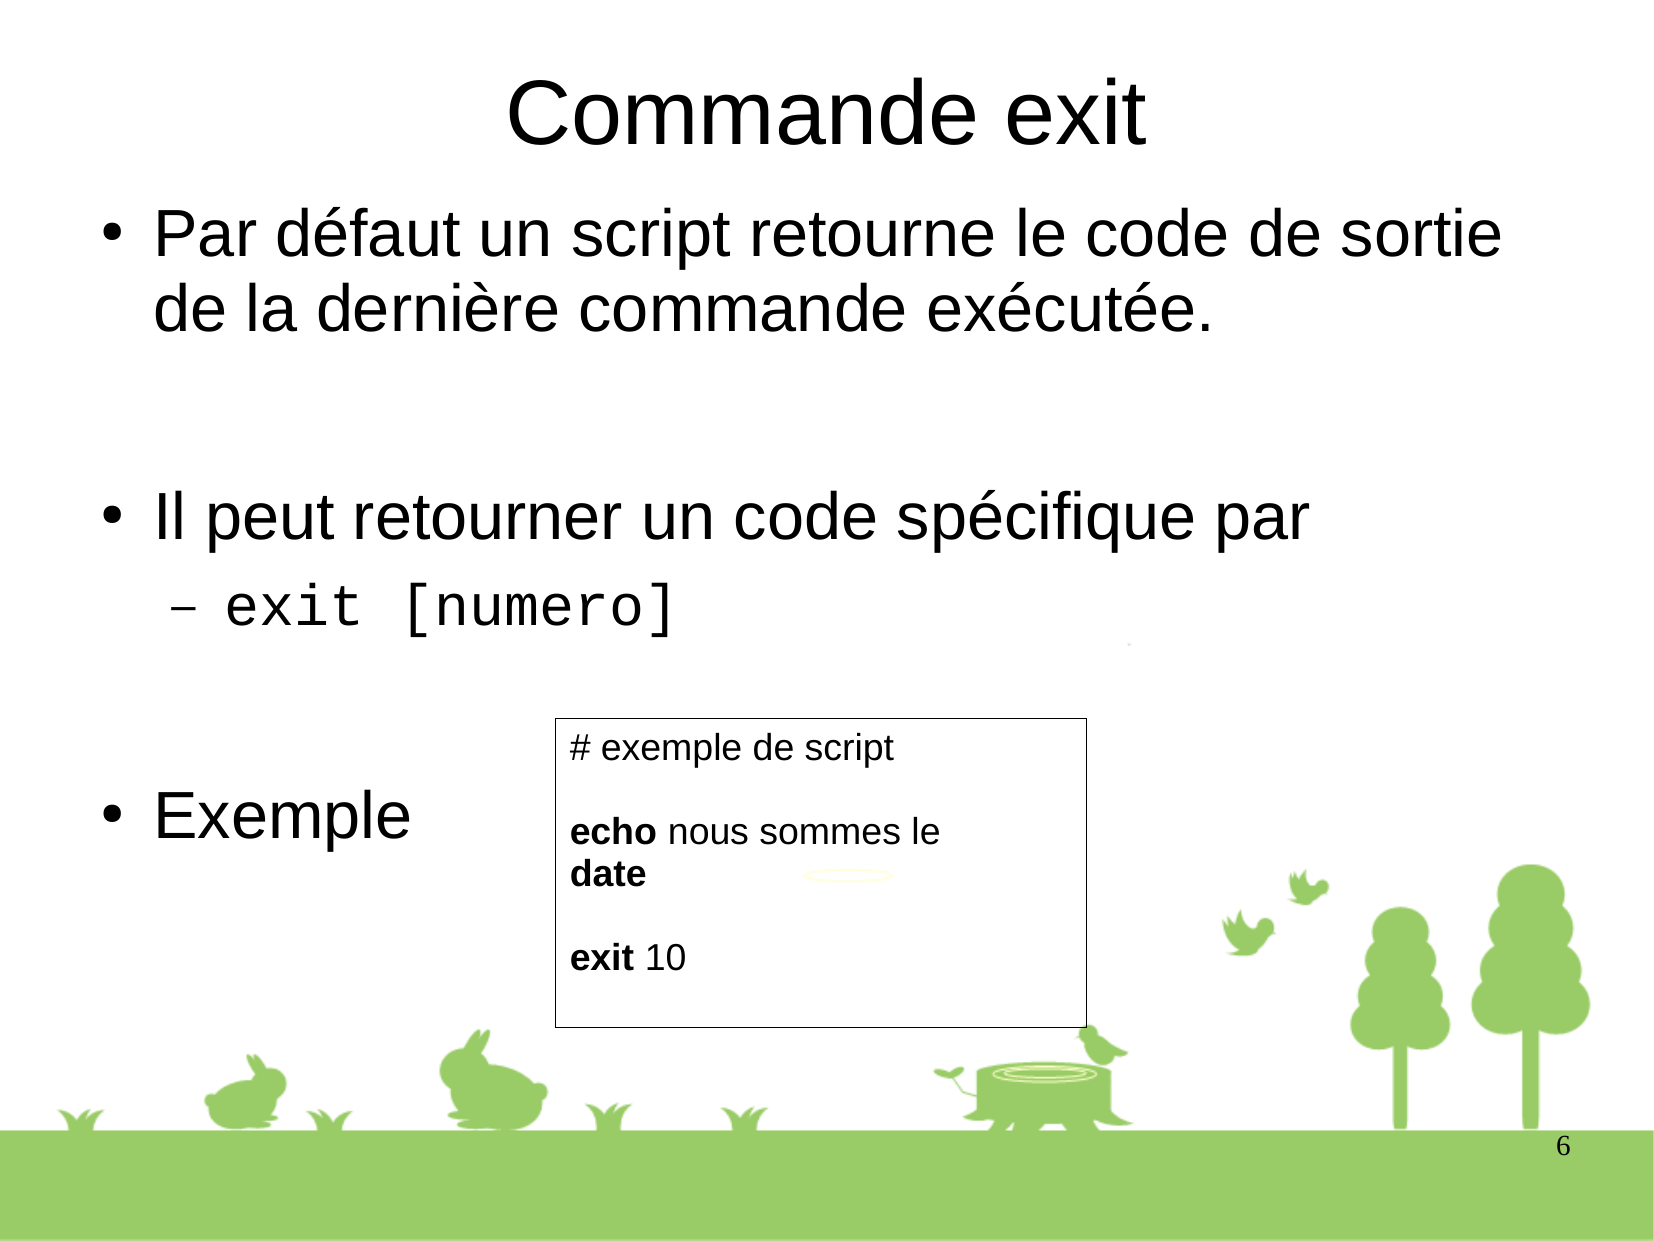

# Commande exit
Par défaut un script retourne le code de sortie de la dernière commande exécutée.
Il peut retourner un code spécifique par
exit [numero]
Exemple
# exemple de script
echo nous sommes le
date
exit 10
6